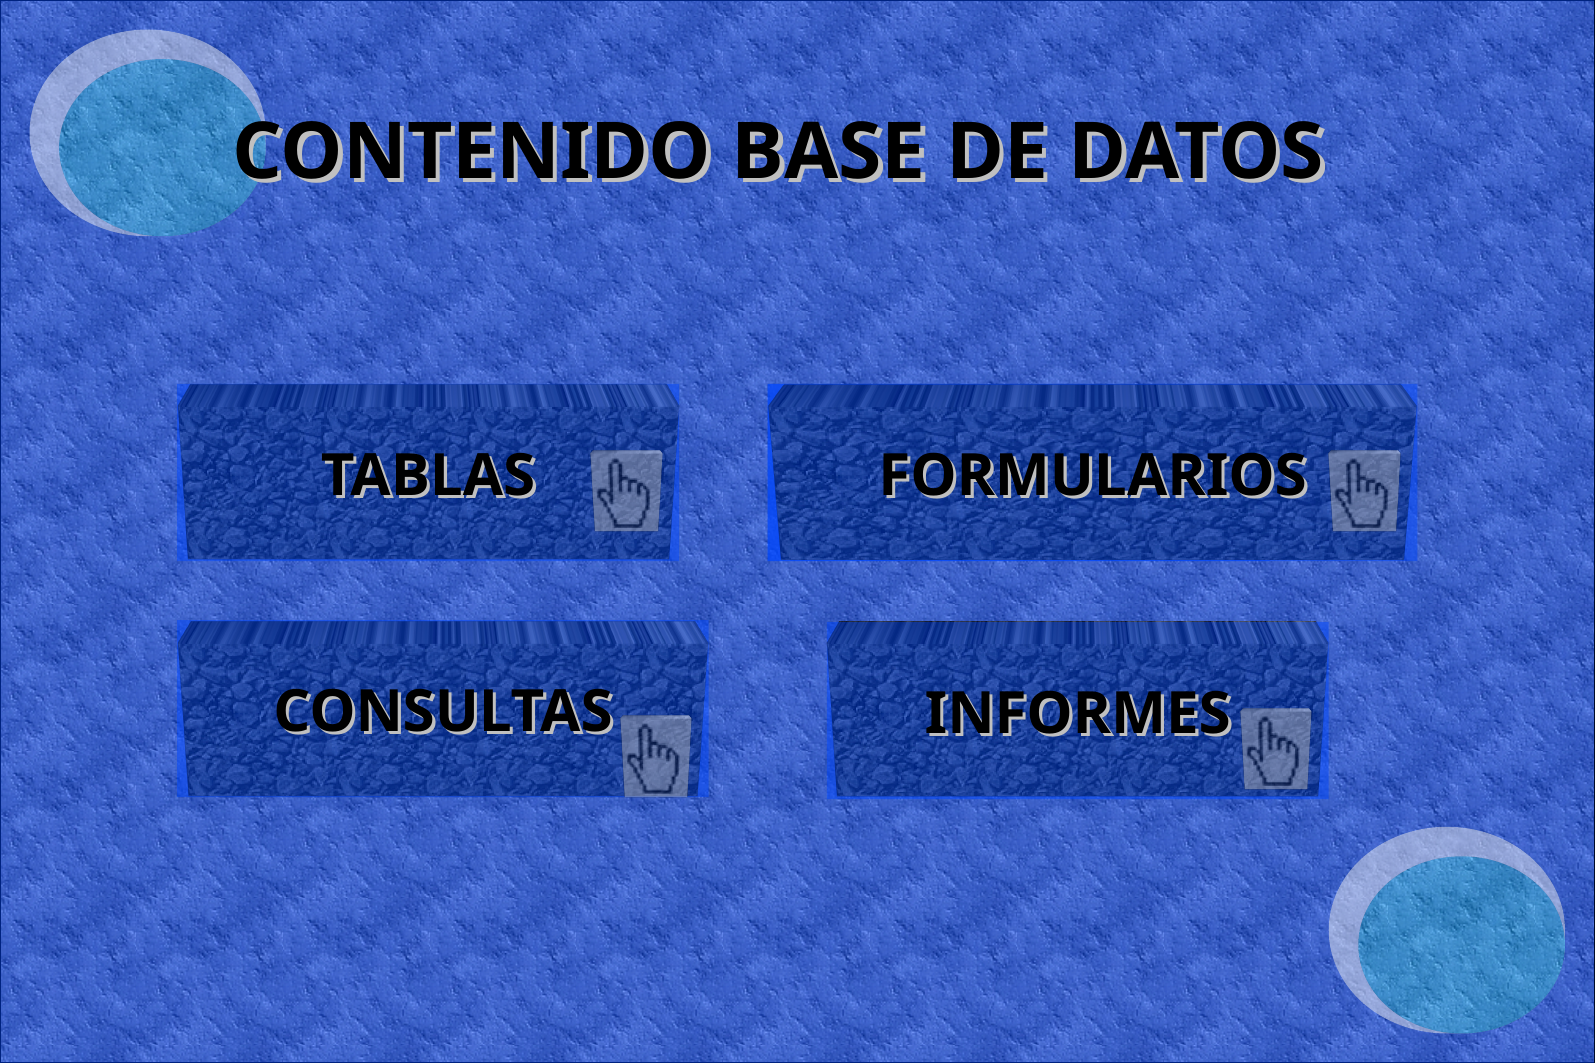

# CONTENIDO BASE DE DATOS
TABLAS
TABLAS
FORMULARIOS
CONSULTAS
INFORMES